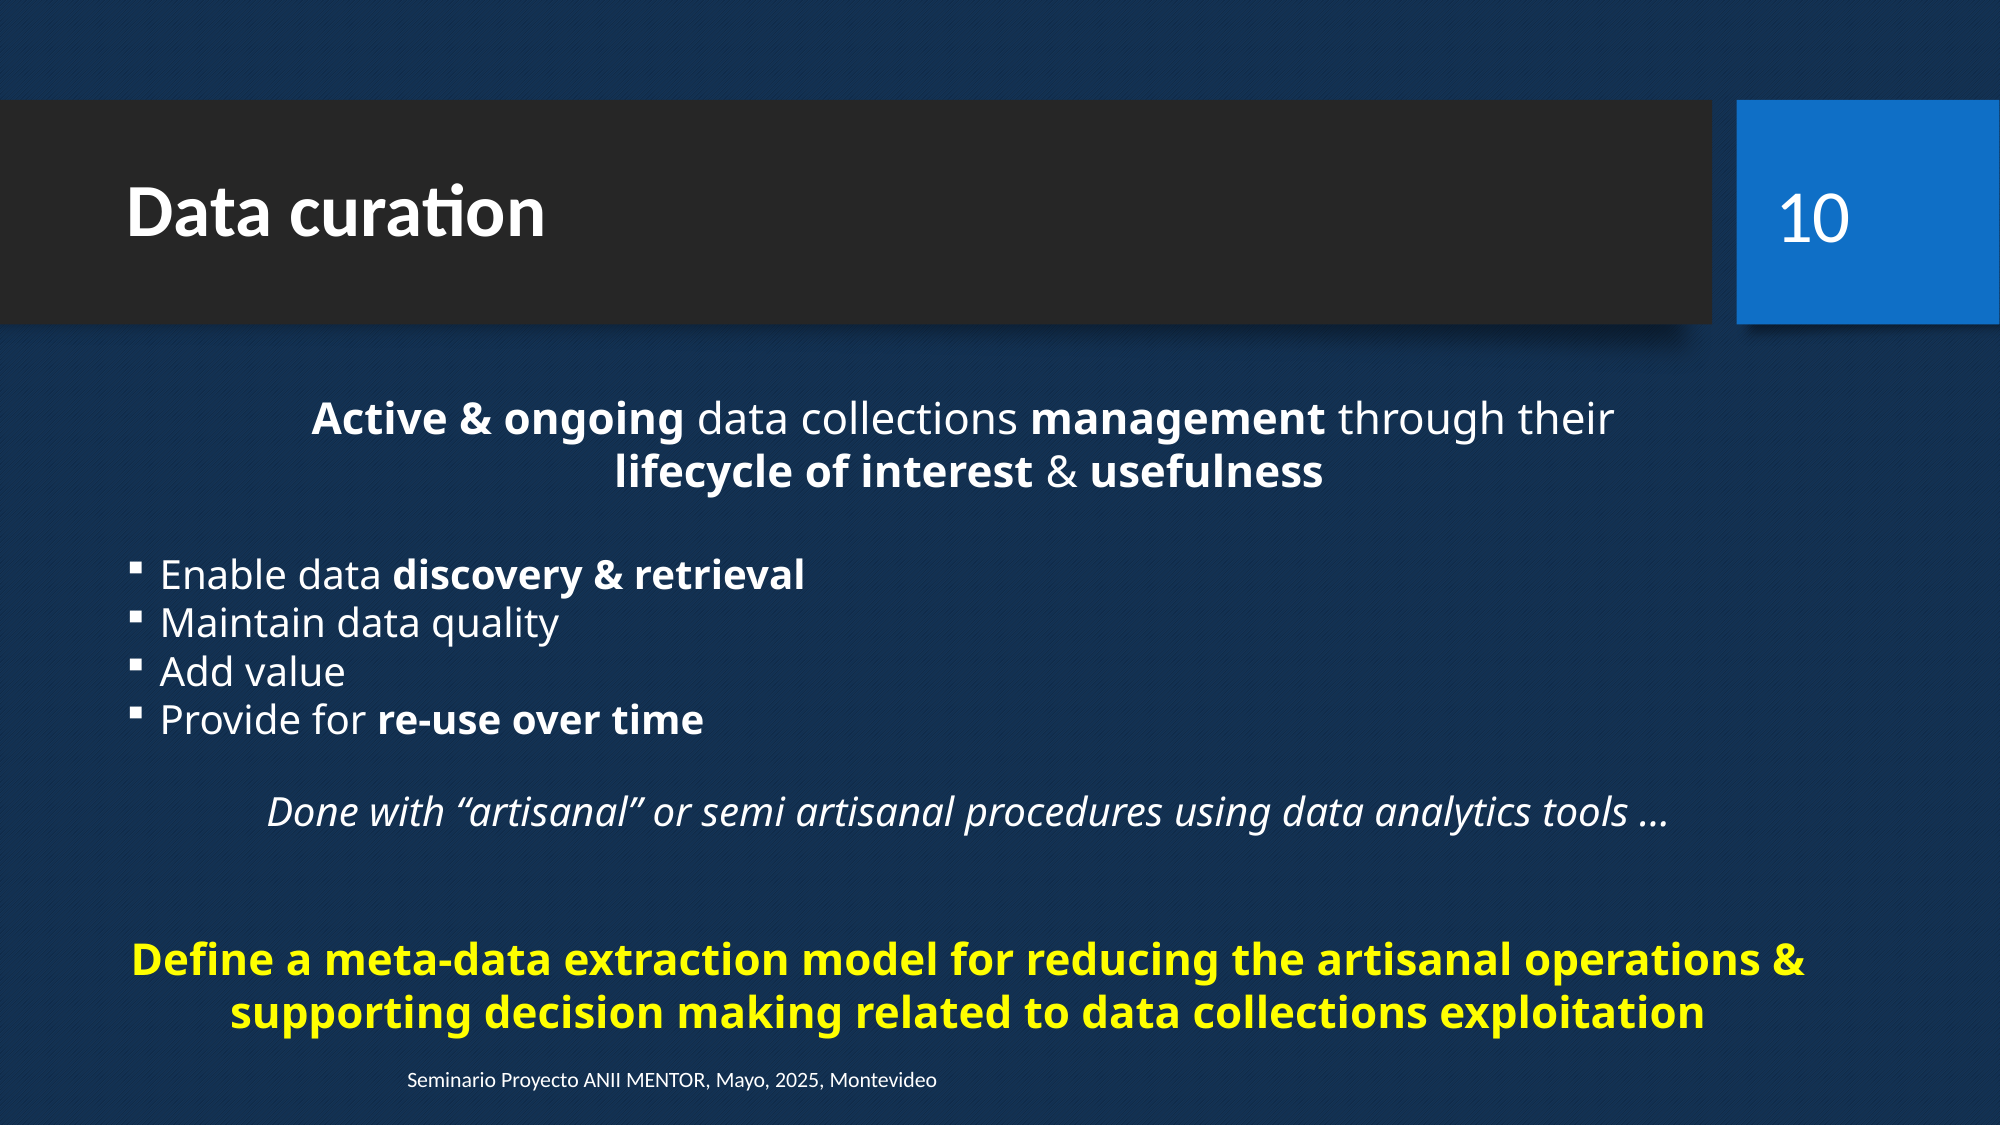

# Data curation
Active & ongoing data collections management through their
lifecycle of interest & usefulness
Enable data discovery & retrieval
Maintain data quality
Add value
Provide for re-use over time
Done with “artisanal” or semi artisanal procedures using data analytics tools …
Define a meta-data extraction model for reducing the artisanal operations &
supporting decision making related to data collections exploitation
Seminario Proyecto ANII MENTOR, Mayo, 2025, Montevideo